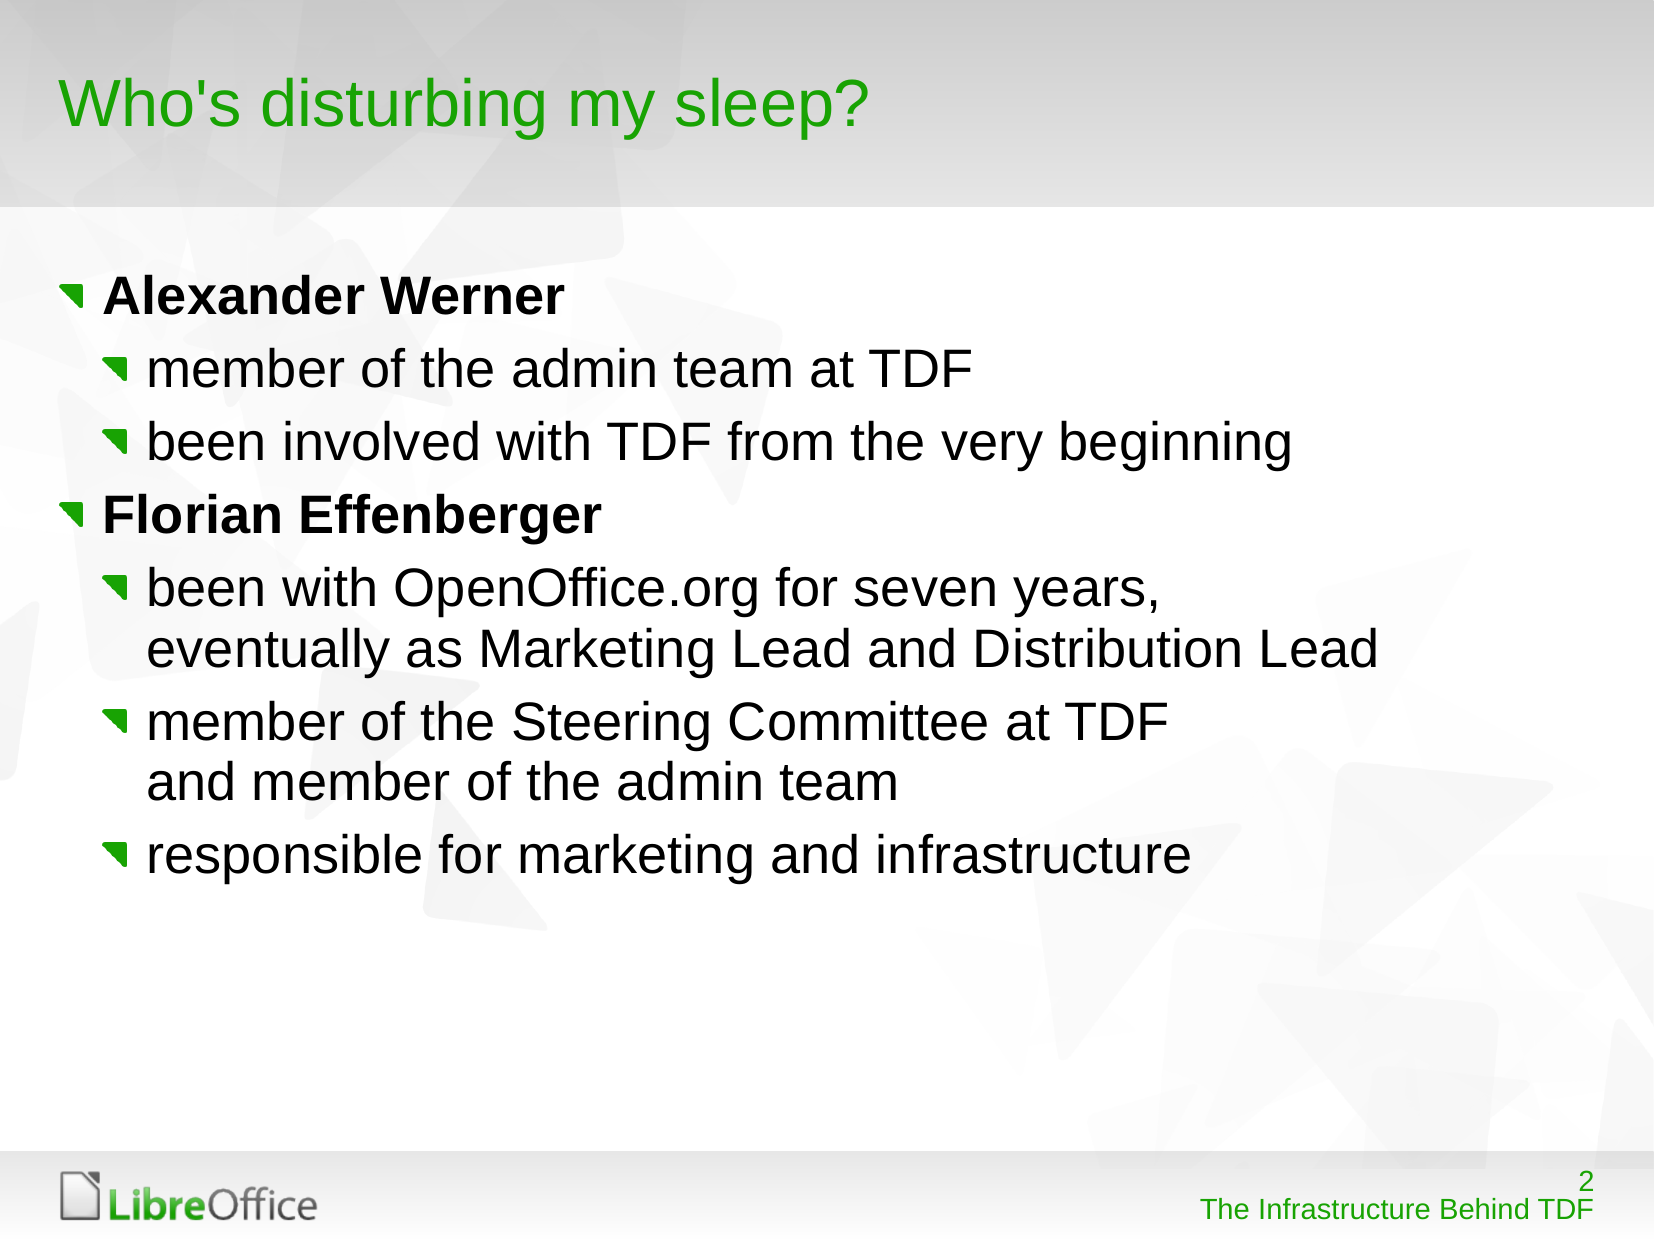

# Who's disturbing my sleep?
Alexander Werner
member of the admin team at TDF
been involved with TDF from the very beginning
Florian Effenberger
been with OpenOffice.org for seven years,
eventually as Marketing Lead and Distribution Lead
member of the Steering Committee at TDF
and member of the admin team
responsible for marketing and infrastructure
2
The Infrastructure Behind TDF